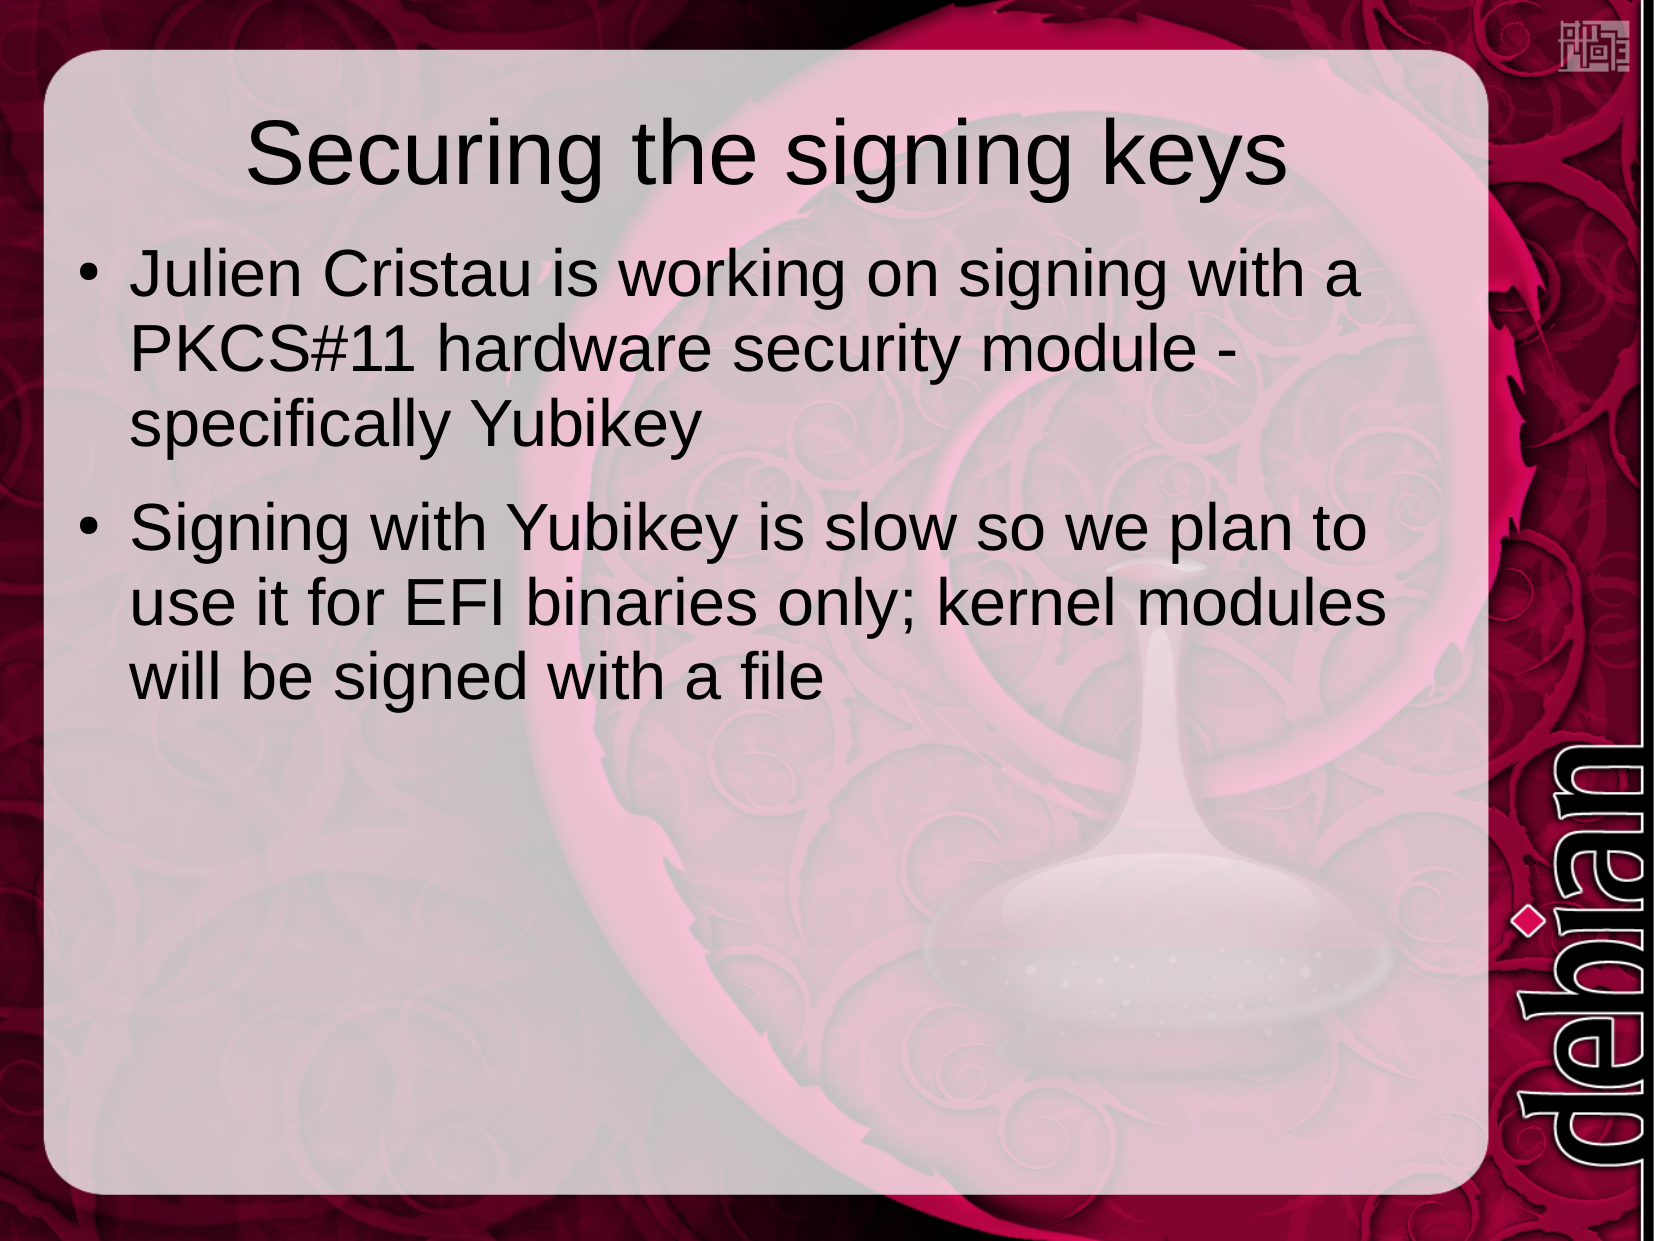

# Securing the signing keys
Julien Cristau is working on signing with a PKCS#11 hardware security module - specifically Yubikey
Signing with Yubikey is slow so we plan to use it for EFI binaries only; kernel modules will be signed with a file